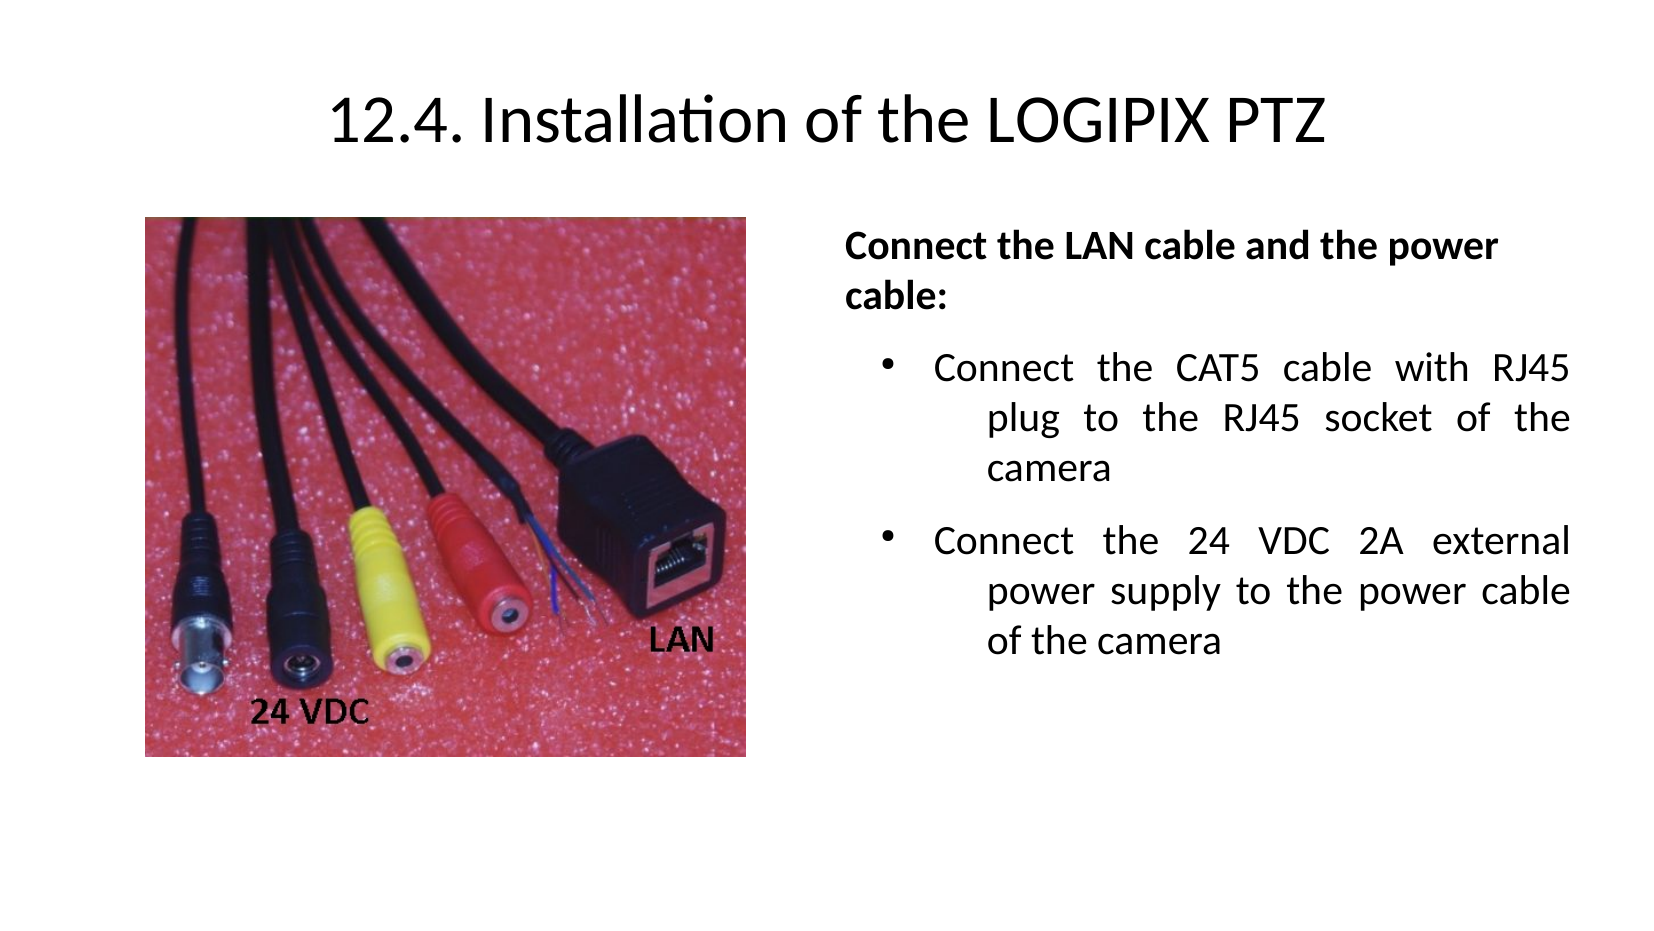

# 12.4. Installation of the LOGIPIX PTZ
Connect the LAN cable and the power cable:
Connect the CAT5 cable with RJ45 plug to the RJ45 socket of the camera
Connect the 24 VDC 2A external power supply to the power cable of the camera